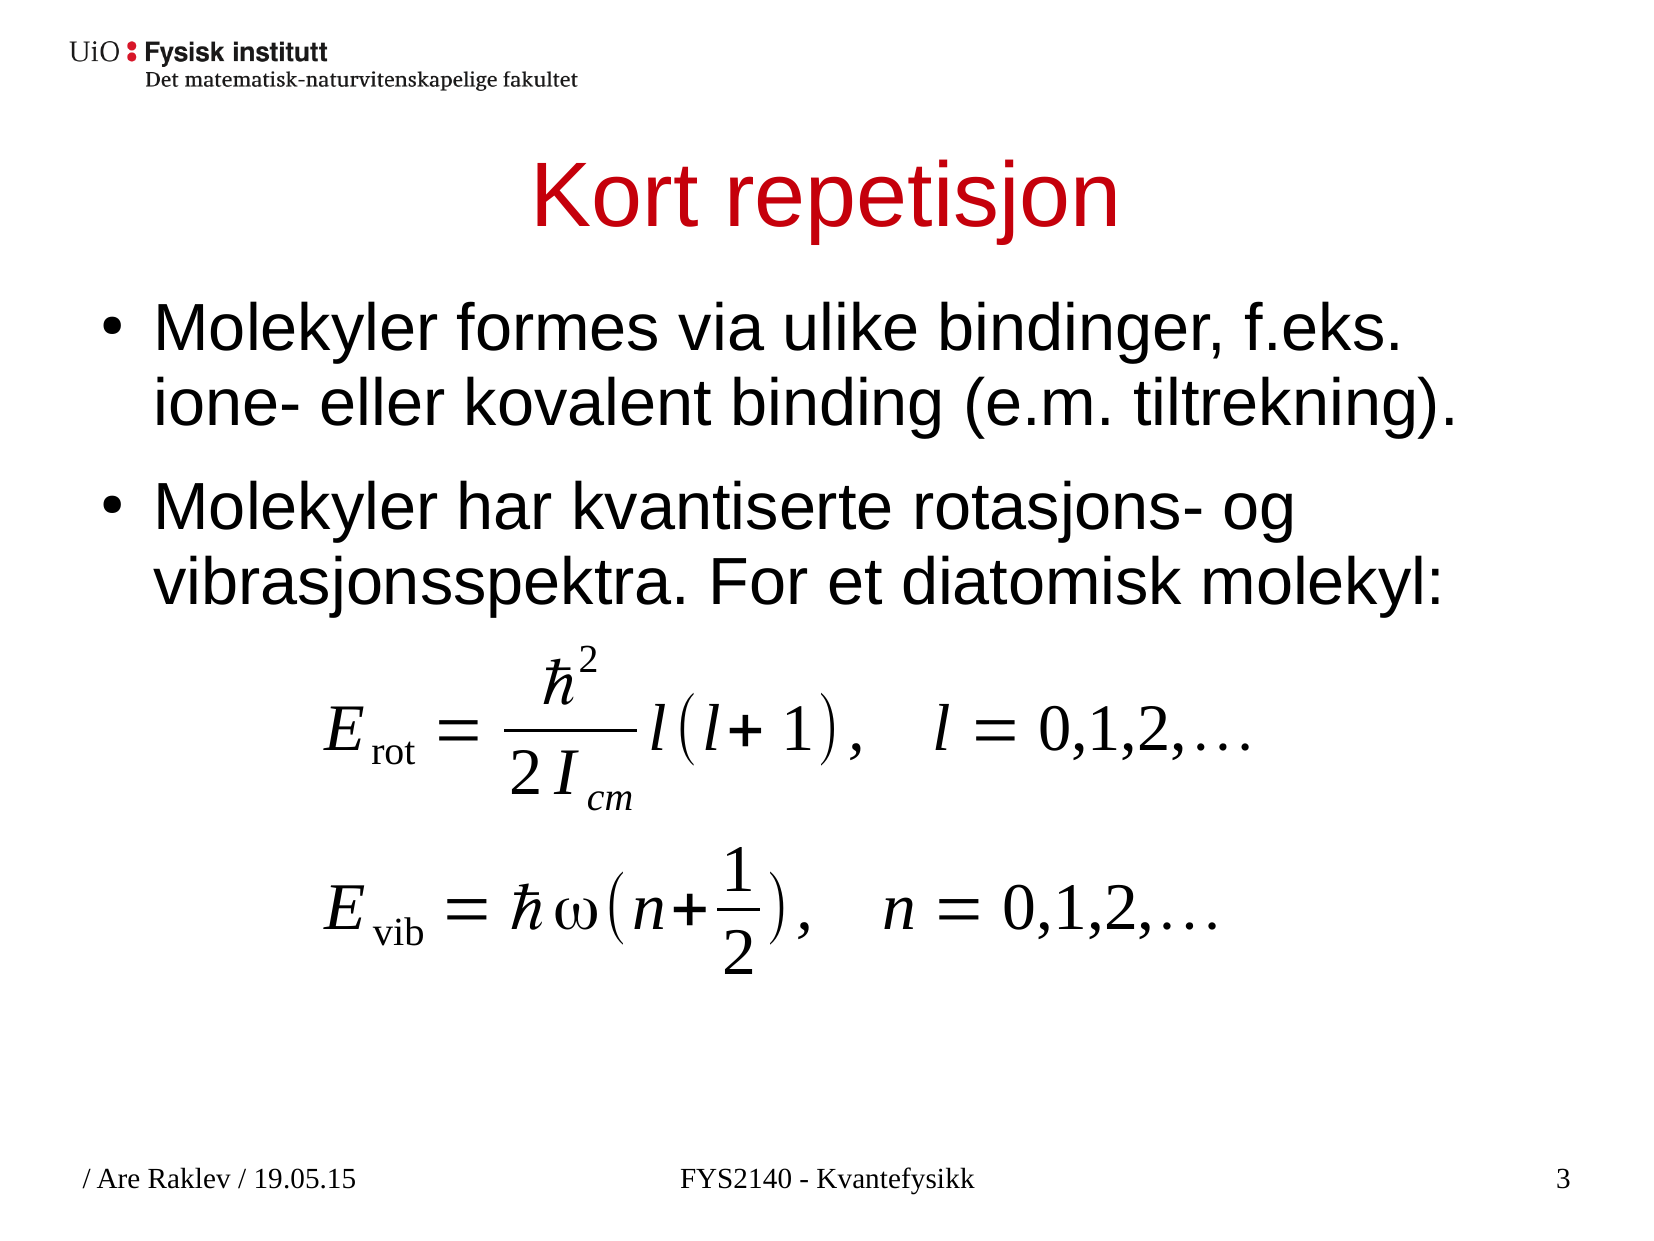

# Kort repetisjon
Molekyler formes via ulike bindinger, f.eks. ione- eller kovalent binding (e.m. tiltrekning).
Molekyler har kvantiserte rotasjons- og vibrasjonsspektra. For et diatomisk molekyl:
/ Are Raklev / 19.05.15
FYS2140 - Kvantefysikk
3